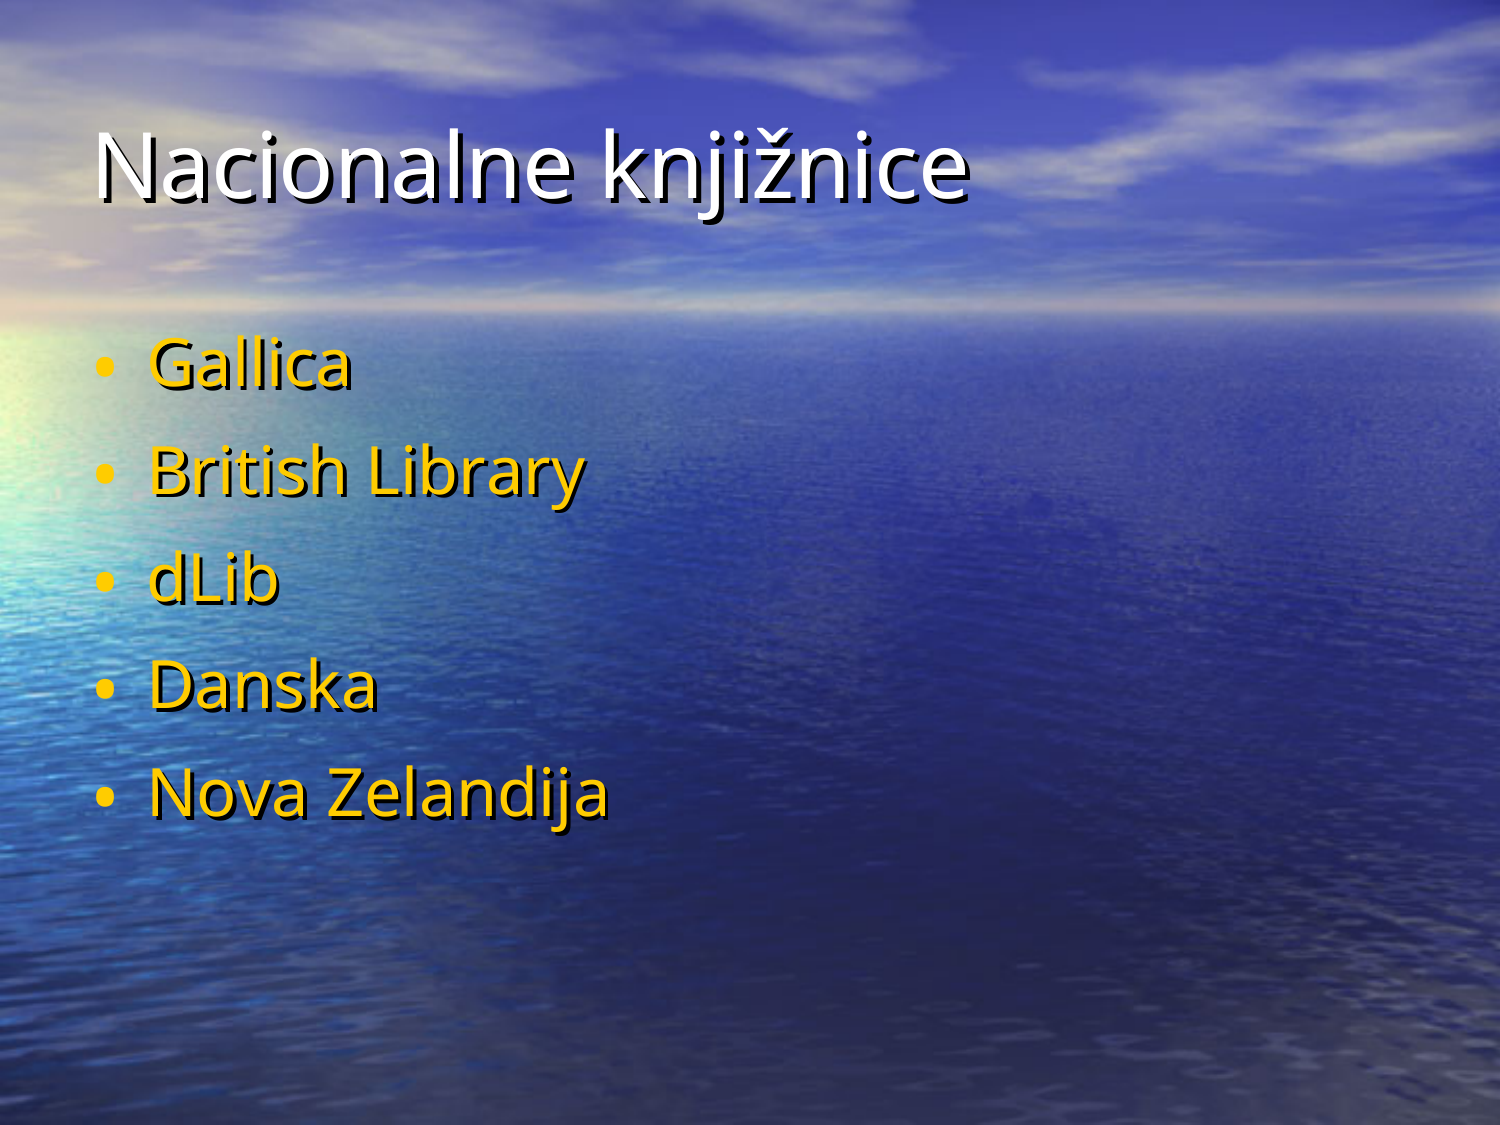

# Nacionalne knjižnice
Gallica
British Library
dLib
Danska
Nova Zelandija